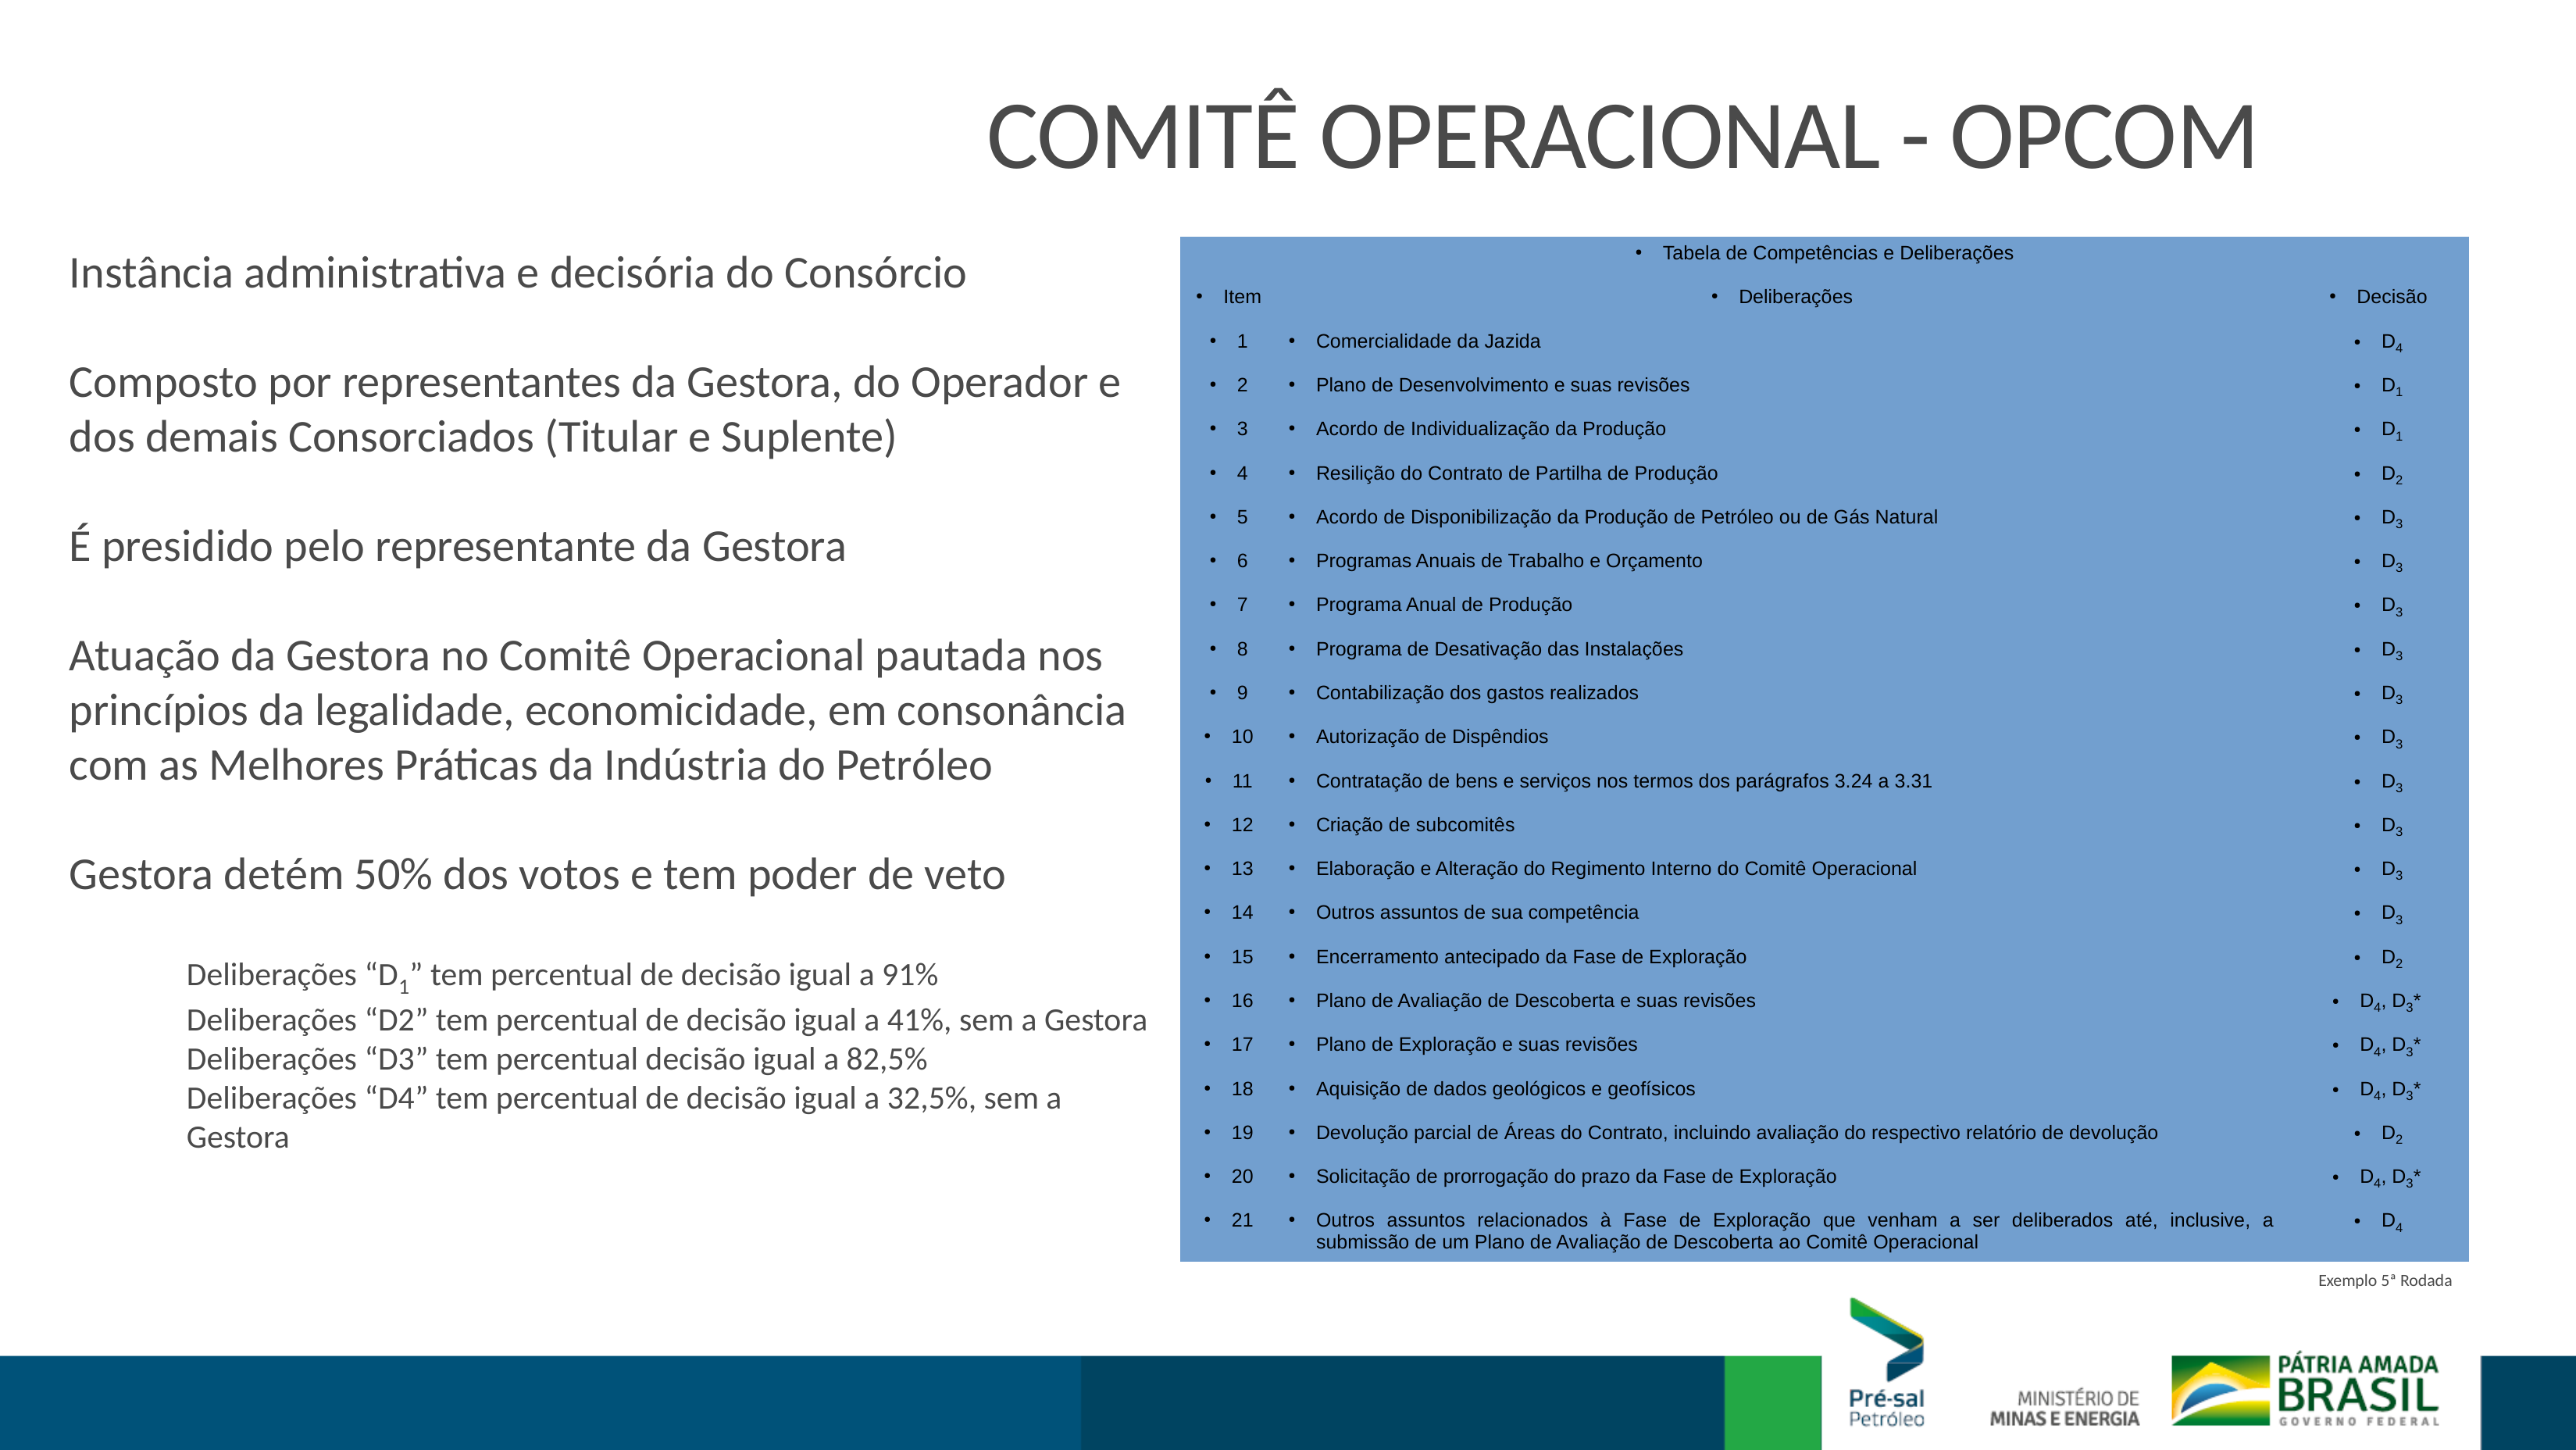

Comitê Operacional - OPCOM
Instância administrativa e decisória do Consórcio
Composto por representantes da Gestora, do Operador e dos demais Consorciados (Titular e Suplente)
É presidido pelo representante da Gestora
Atuação da Gestora no Comitê Operacional pautada nos princípios da legalidade, economicidade, em consonância com as Melhores Práticas da Indústria do Petróleo
Gestora detém 50% dos votos e tem poder de veto
Deliberações “D1” tem percentual de decisão igual a 91%
Deliberações “D2” tem percentual de decisão igual a 41%, sem a Gestora
Deliberações “D3” tem percentual decisão igual a 82,5%
Deliberações “D4” tem percentual de decisão igual a 32,5%, sem a Gestora
| Tabela de Competências e Deliberações | | |
| --- | --- | --- |
| Item | Deliberações | Decisão |
| 1 | Comercialidade da Jazida | D4 |
| 2 | Plano de Desenvolvimento e suas revisões | D1 |
| 3 | Acordo de Individualização da Produção | D1 |
| 4 | Resilição do Contrato de Partilha de Produção | D2 |
| 5 | Acordo de Disponibilização da Produção de Petróleo ou de Gás Natural | D3 |
| 6 | Programas Anuais de Trabalho e Orçamento | D3 |
| 7 | Programa Anual de Produção | D3 |
| 8 | Programa de Desativação das Instalações | D3 |
| 9 | Contabilização dos gastos realizados | D3 |
| 10 | Autorização de Dispêndios | D3 |
| 11 | Contratação de bens e serviços nos termos dos parágrafos 3.24 a 3.31 | D3 |
| 12 | Criação de subcomitês | D3 |
| 13 | Elaboração e Alteração do Regimento Interno do Comitê Operacional | D3 |
| 14 | Outros assuntos de sua competência | D3 |
| 15 | Encerramento antecipado da Fase de Exploração | D2 |
| 16 | Plano de Avaliação de Descoberta e suas revisões | D4, D3\* |
| 17 | Plano de Exploração e suas revisões | D4, D3\* |
| 18 | Aquisição de dados geológicos e geofísicos | D4, D3\* |
| 19 | Devolução parcial de Áreas do Contrato, incluindo avaliação do respectivo relatório de devolução | D2 |
| 20 | Solicitação de prorrogação do prazo da Fase de Exploração | D4, D3\* |
| 21 | Outros assuntos relacionados à Fase de Exploração que venham a ser deliberados até, inclusive, a submissão de um Plano de Avaliação de Descoberta ao Comitê Operacional | D4 |
Exemplo 5ª Rodada